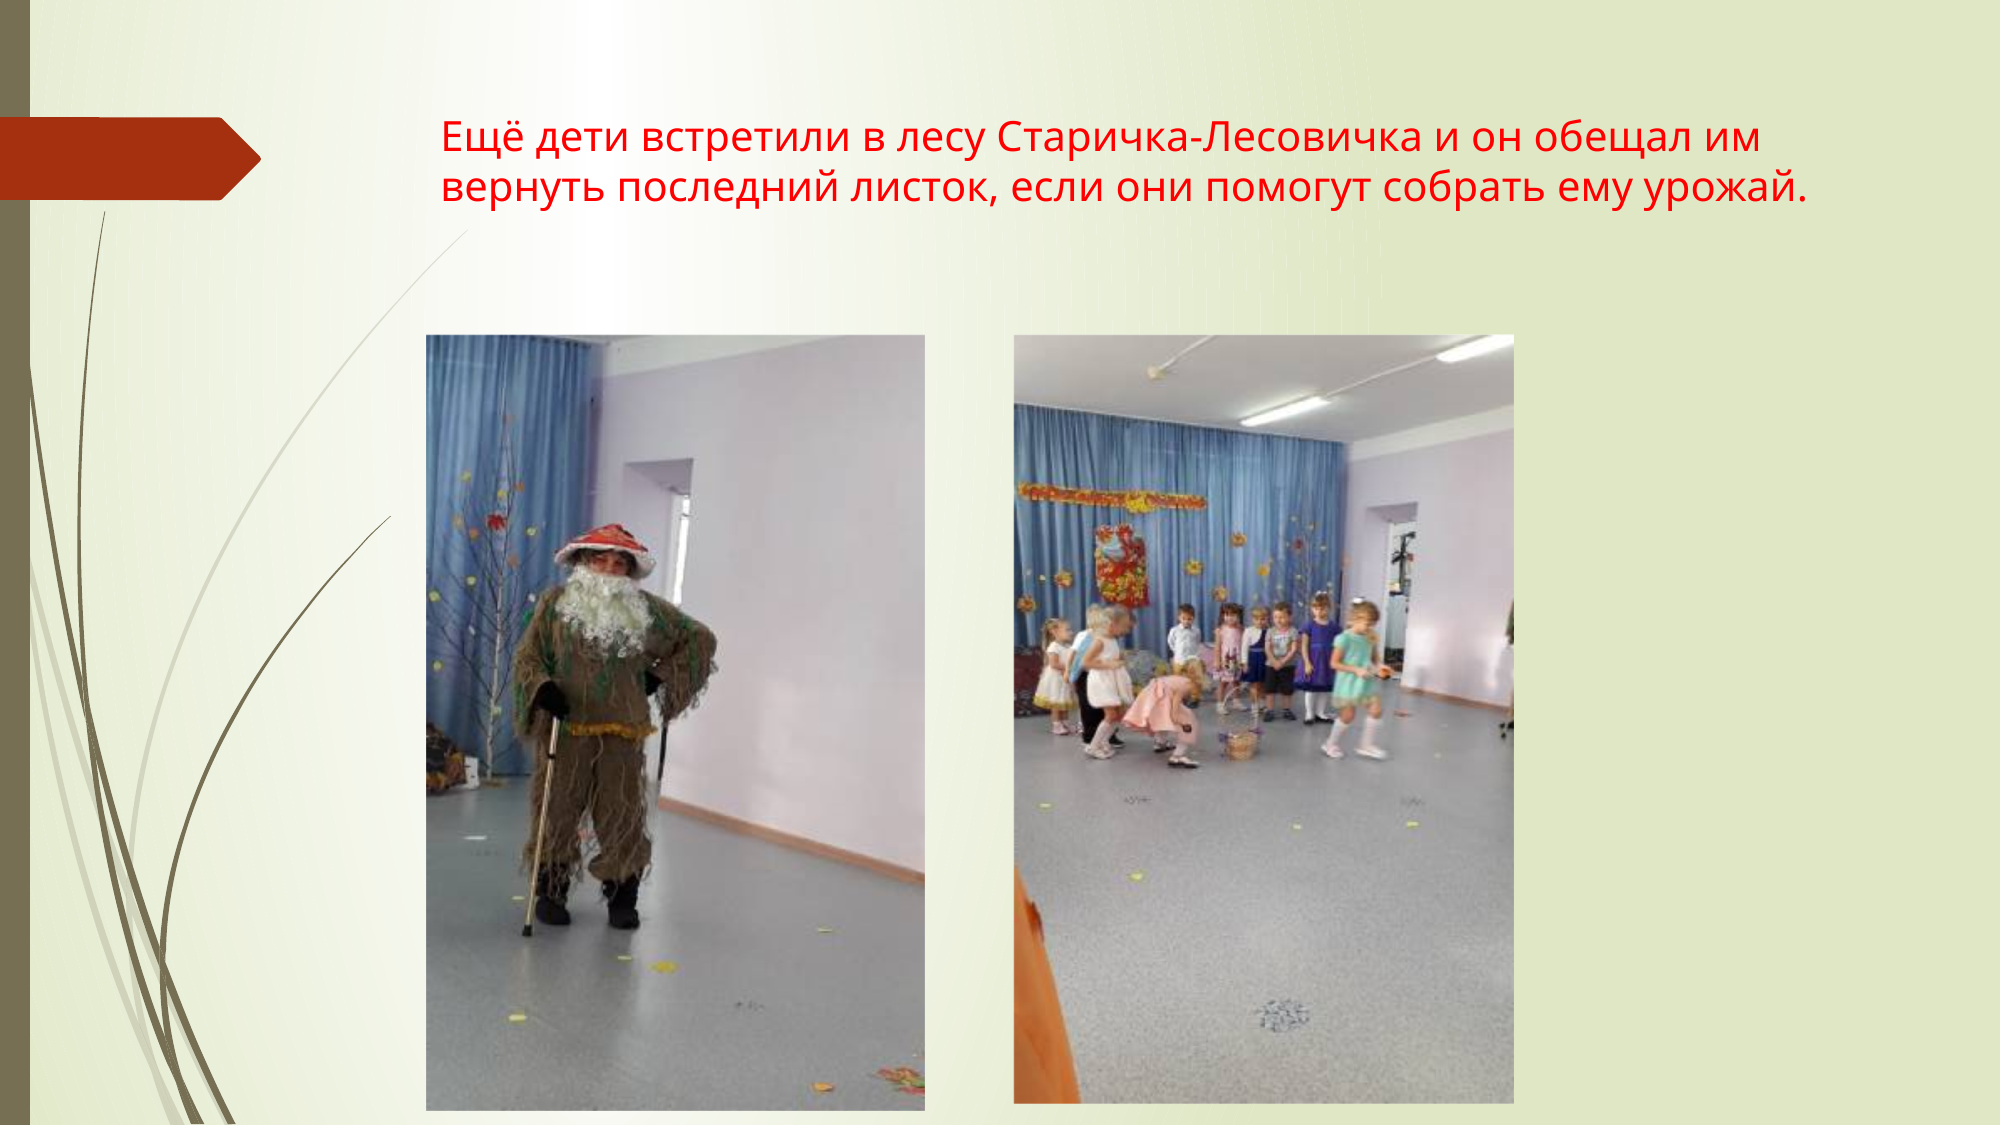

# Ещё дети встретили в лесу Старичка-Лесовичка и он обещал им вернуть последний листок, если они помогут собрать ему урожай.